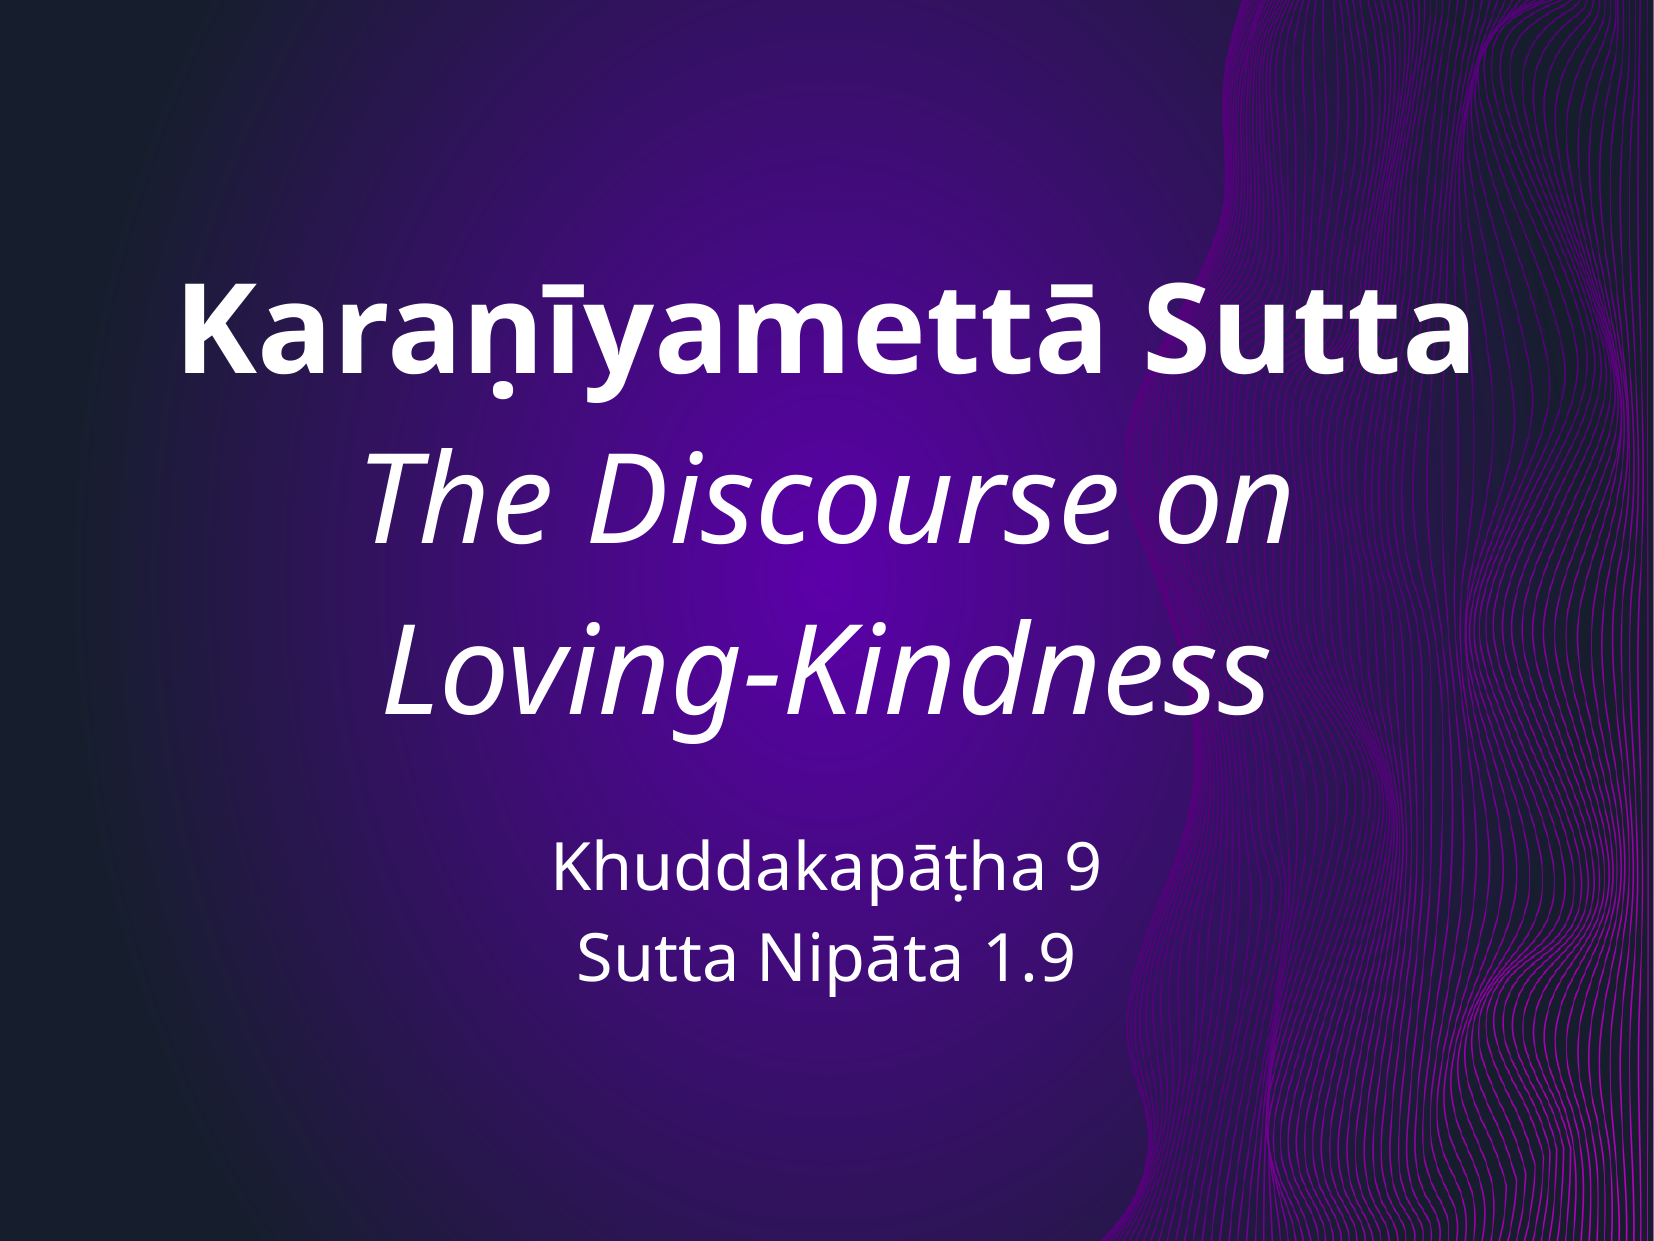

# Karaṇīyamettā Sutta The Discourse on Loving-Kindness Khuddakapāṭha 9 Sutta Nipāta 1.9